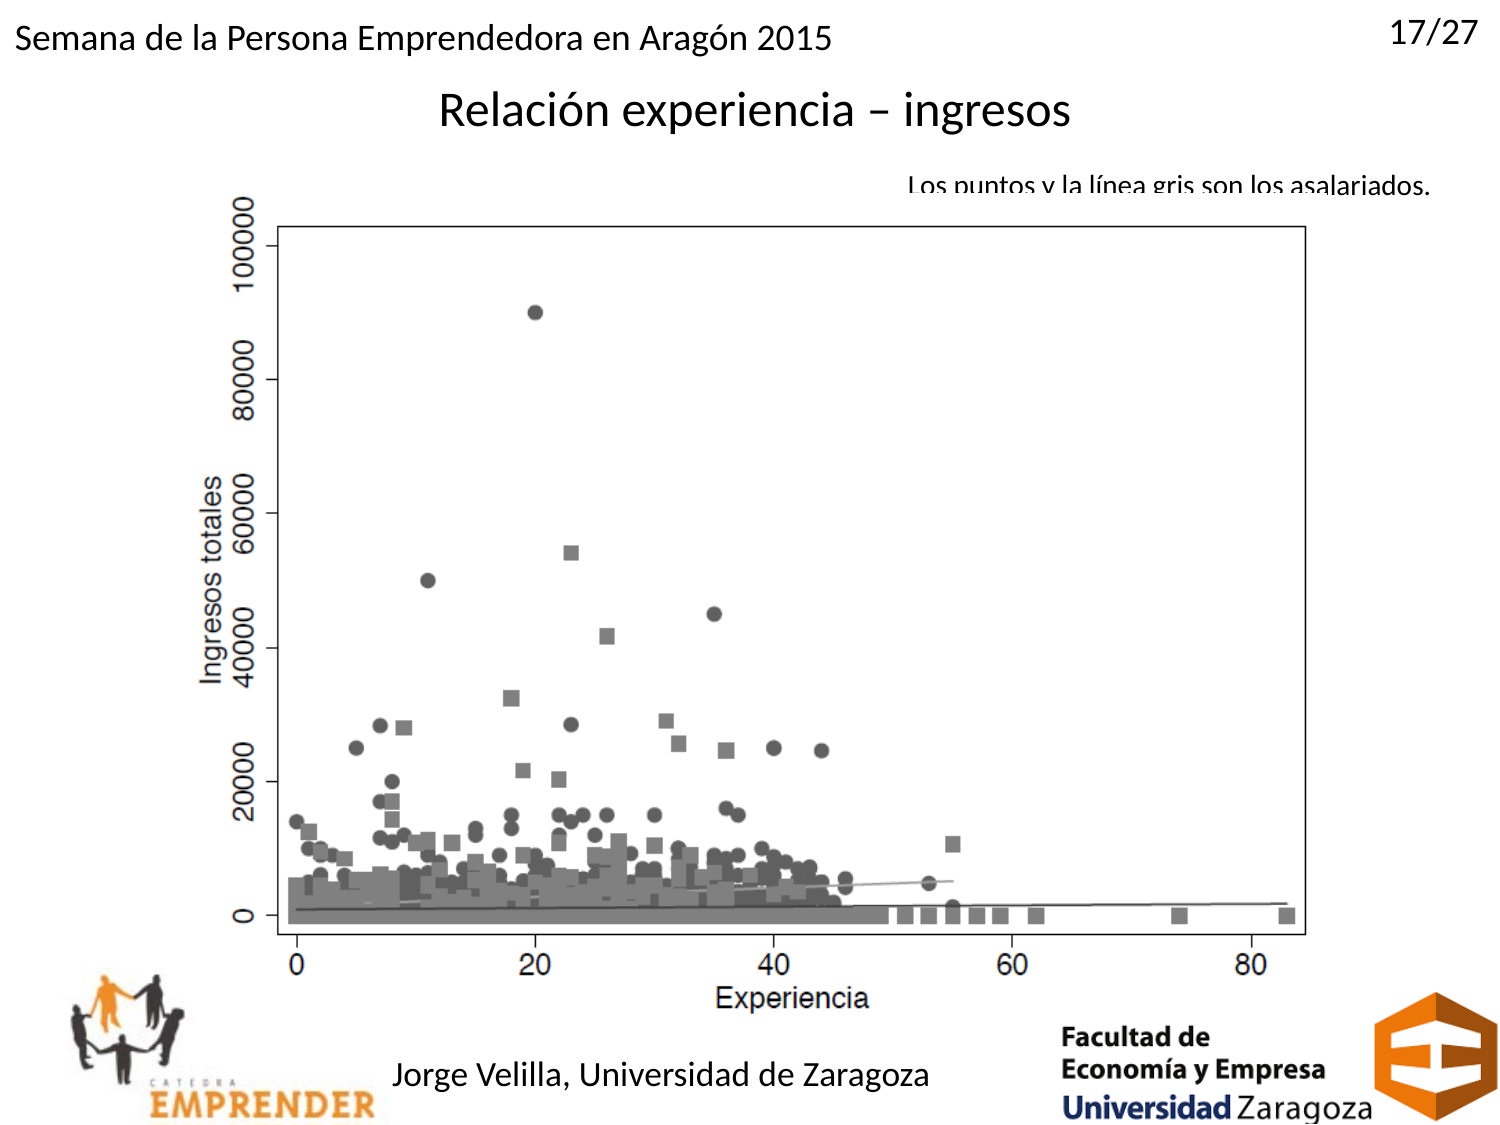

Semana de la Persona Emprendedora en Aragón 2015
# Relación experiencia – ingresos
Los puntos y la línea gris son los asalariados.
Jorge Velilla, Universidad de Zaragoza